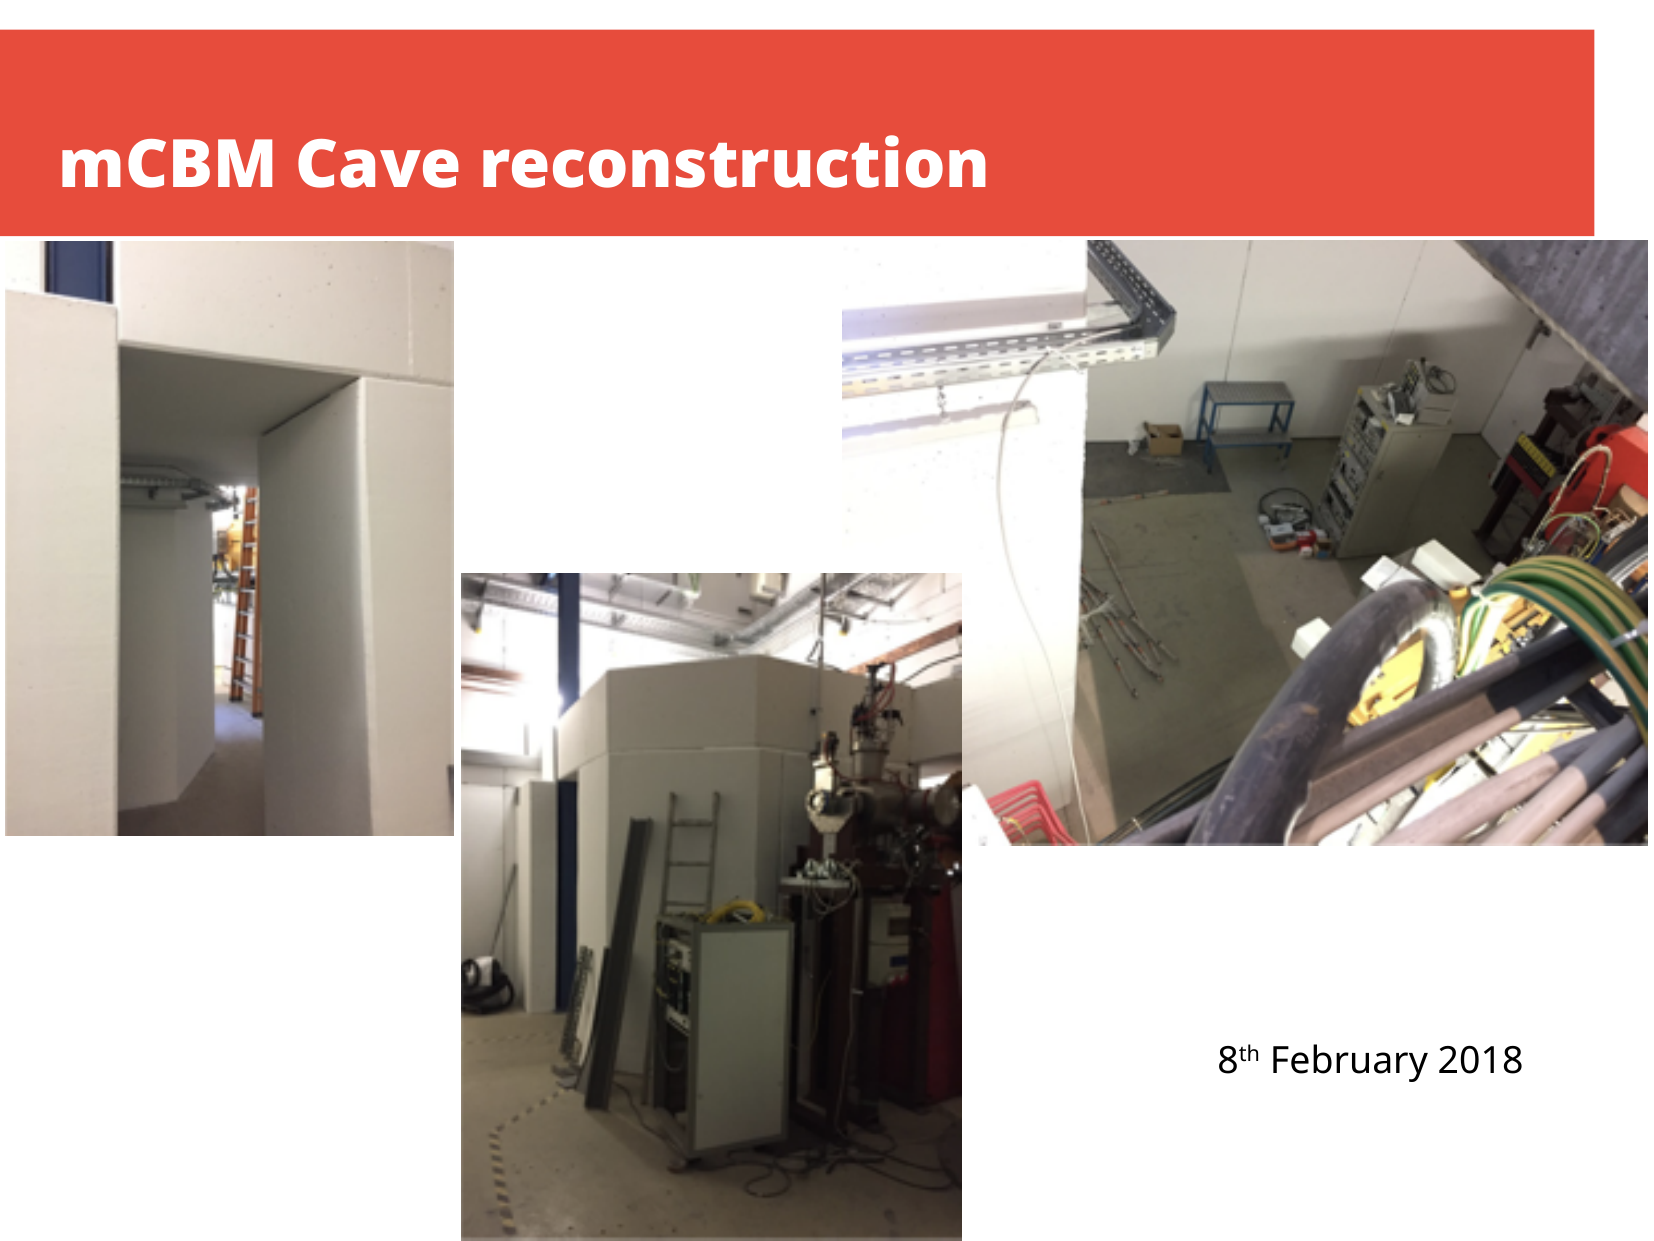

# mCBM Cave reconstruction
8th February 2018